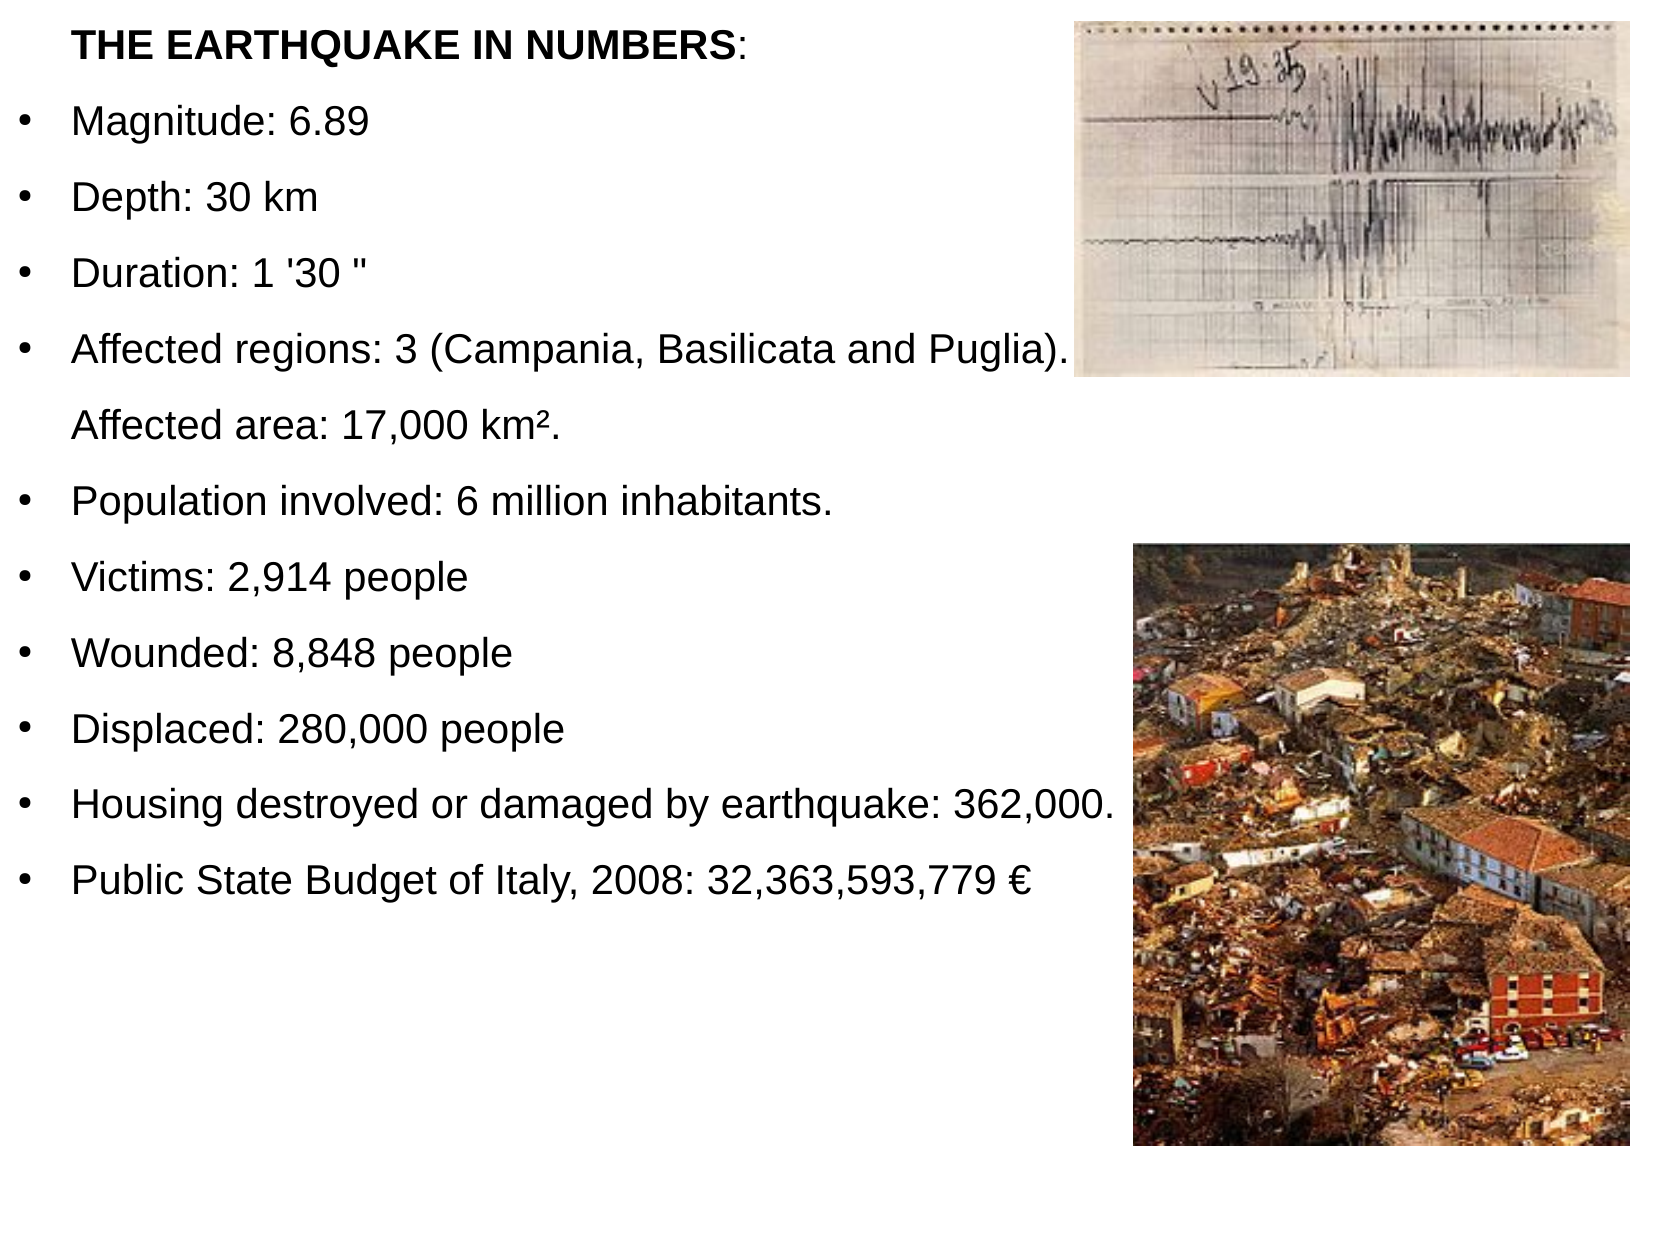

# THE EARTHQUAKE IN NUMBERS:
Magnitude: 6.89
Depth: 30 km
Duration: 1 '30 "
Affected regions: 3 (Campania, Basilicata and Puglia).
Affected area: 17,000 km².
Population involved: 6 million inhabitants.
Victims: 2,914 people
Wounded: 8,848 people
Displaced: 280,000 people
Housing destroyed or damaged by earthquake: 362,000.
Public State Budget of Italy, 2008: 32,363,593,779 €